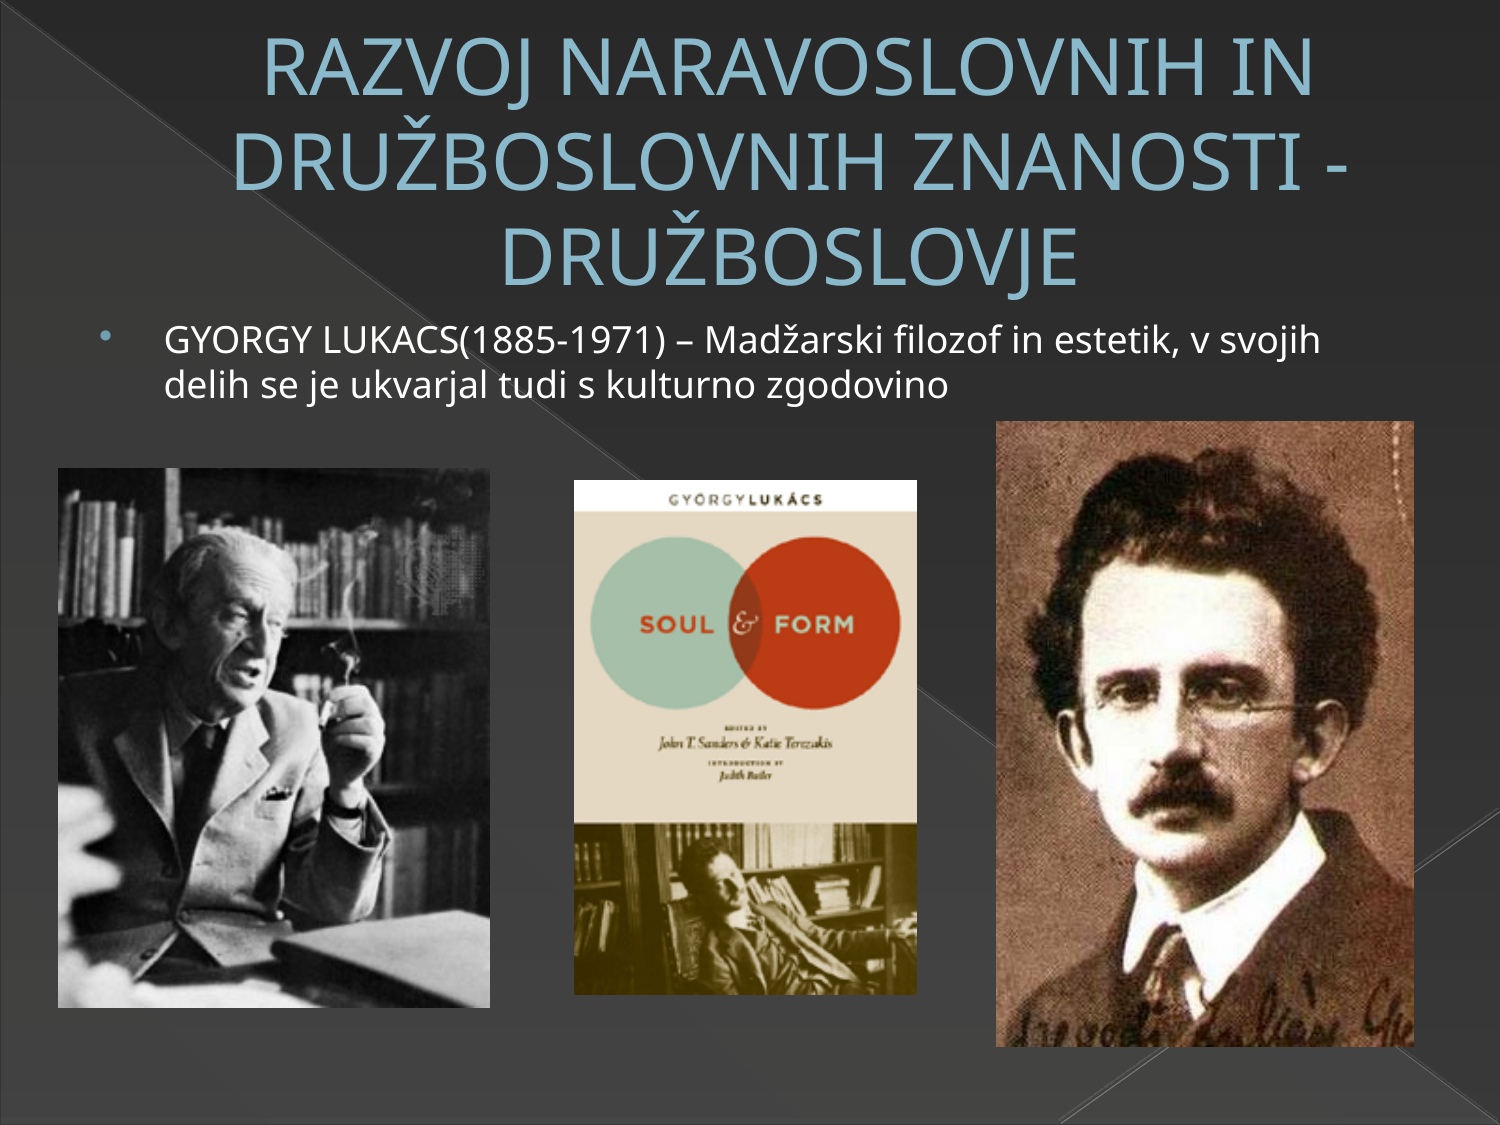

# RAZVOJ NARAVOSLOVNIH IN DRUŽBOSLOVNIH ZNANOSTI - DRUŽBOSLOVJE
GYORGY LUKACS(1885-1971) – Madžarski filozof in estetik, v svojih delih se je ukvarjal tudi s kulturno zgodovino